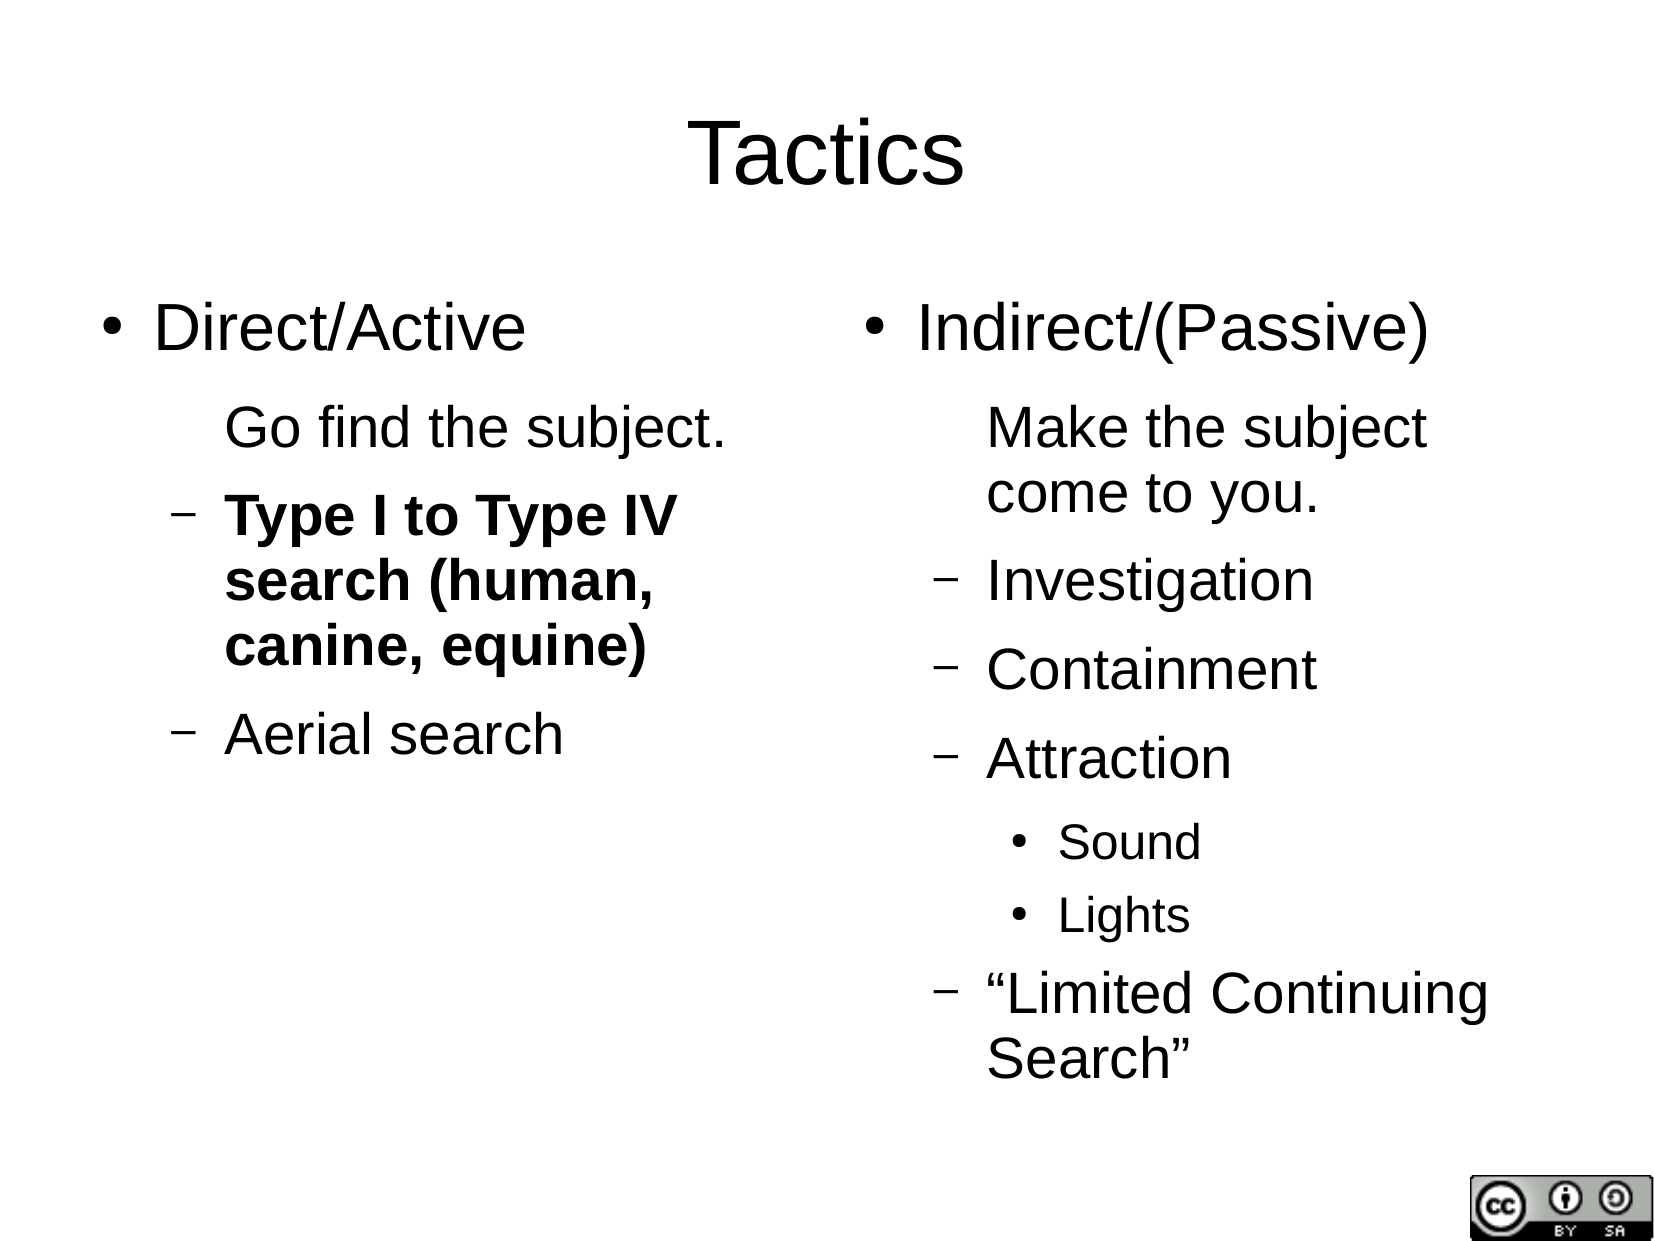

# Tactics
Direct/Active
Go find the subject.
Type I to Type IV search (human, canine, equine)
Aerial search
Indirect/(Passive)
Make the subject come to you.
Investigation
Containment
Attraction
Sound
Lights
“Limited Continuing Search”